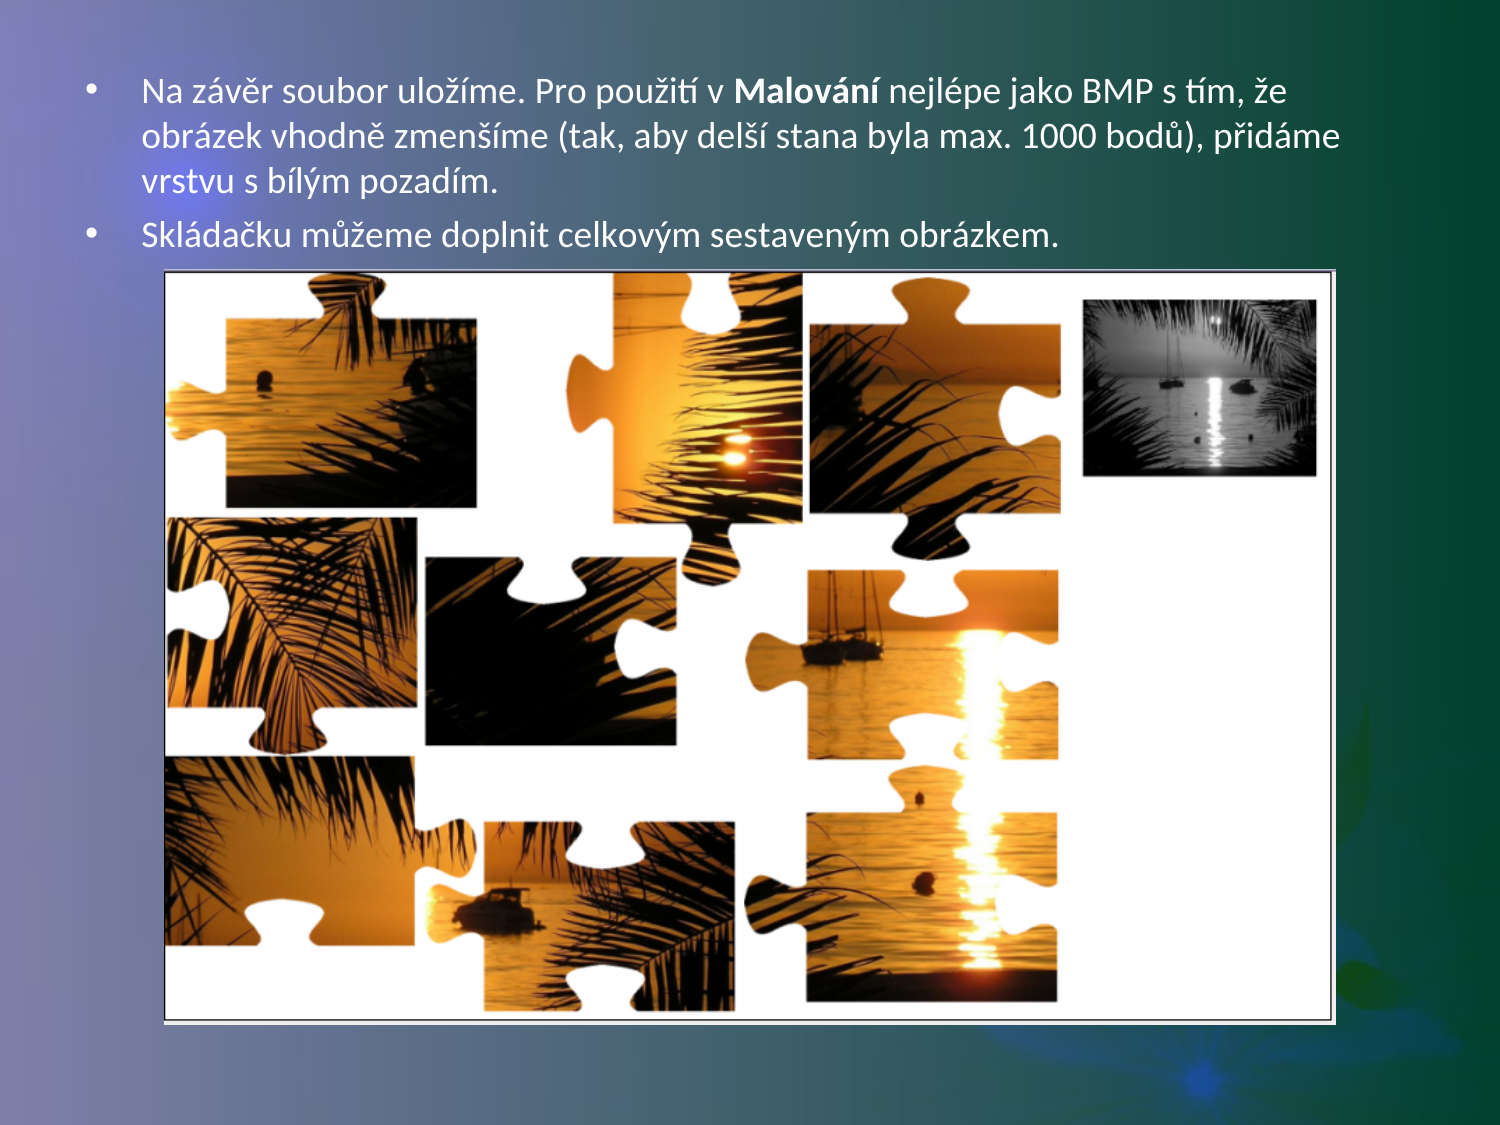

# Na závěr soubor uložíme. Pro použití v Malování nejlépe jako BMP s tím, že obrázek vhodně zmenšíme (tak, aby delší stana byla max. 1000 bodů), přidáme vrstvu s bílým pozadím.
Skládačku můžeme doplnit celkovým sestaveným obrázkem.